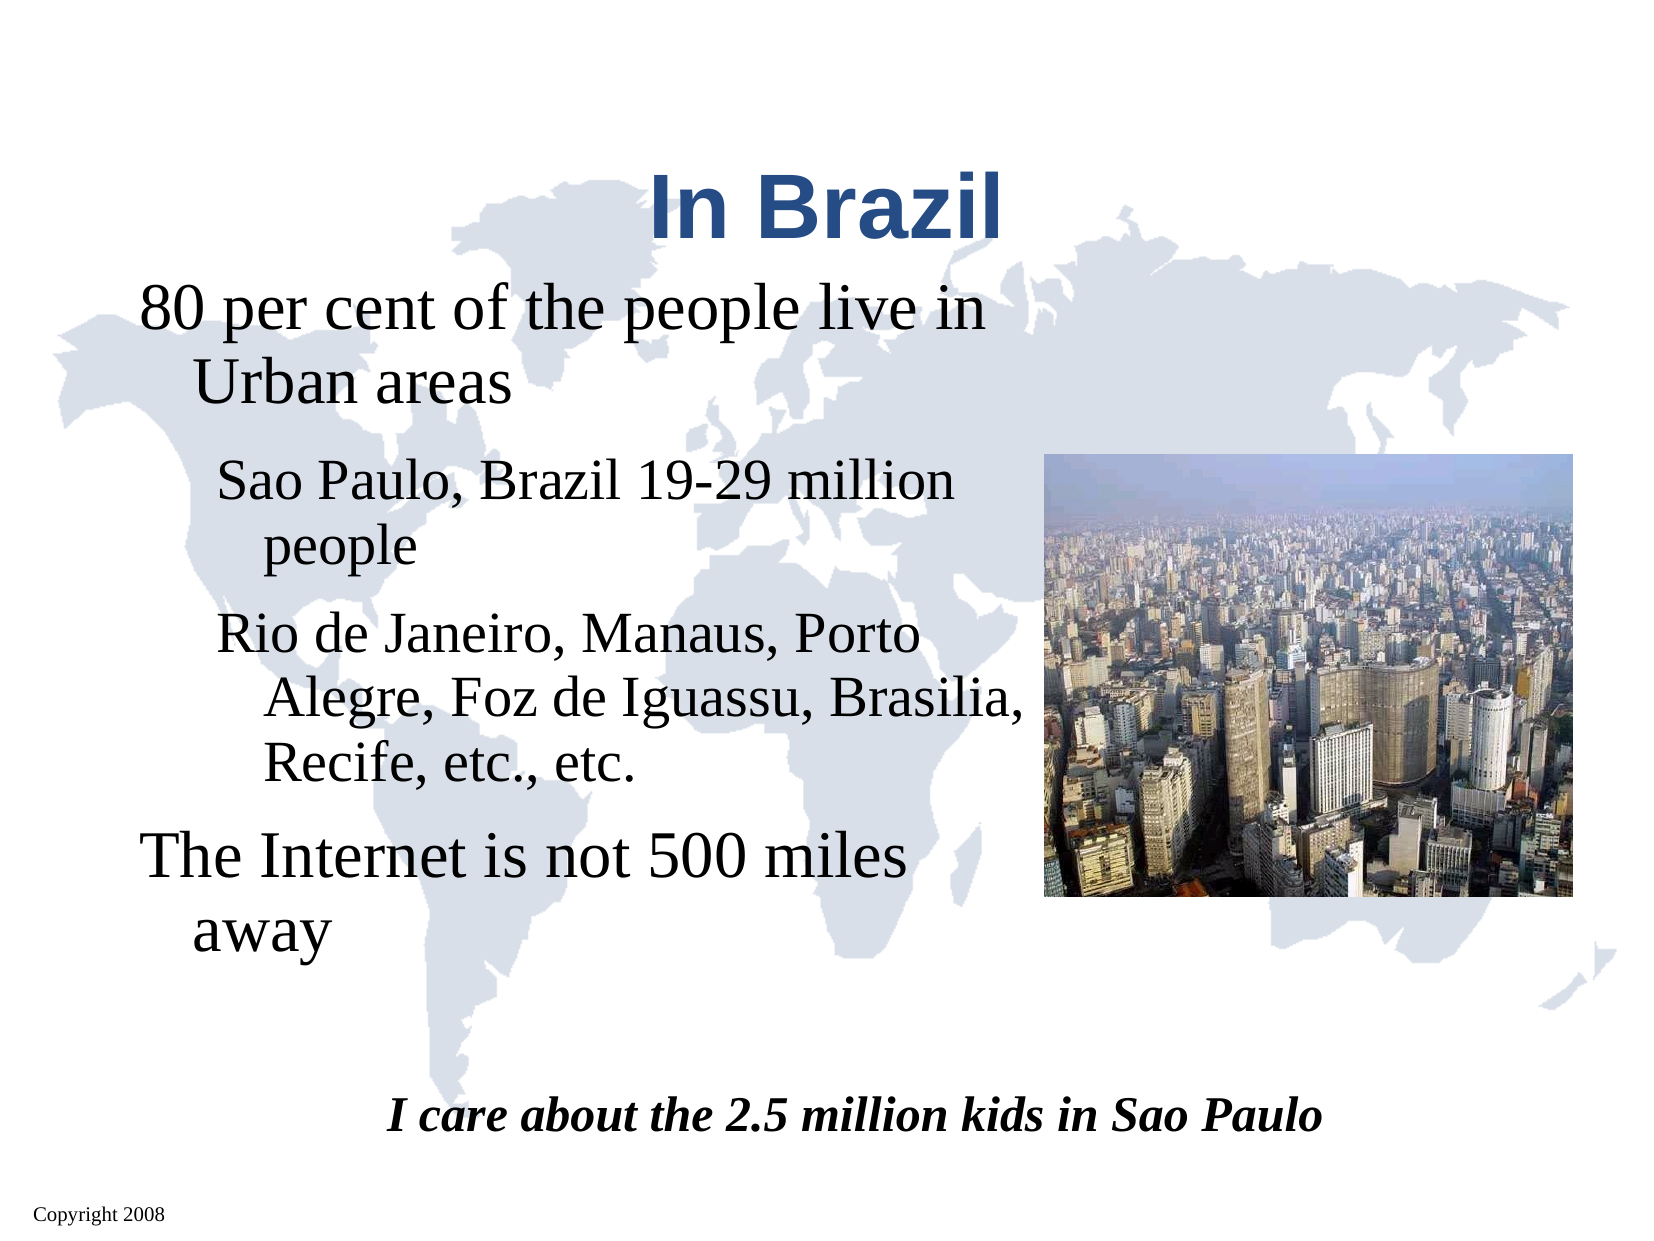

# In Brazil
80 per cent of the people live in Urban areas
Sao Paulo, Brazil 19-29 million people
Rio de Janeiro, Manaus, Porto Alegre, Foz de Iguassu, Brasilia, Recife, etc., etc.
The Internet is not 500 miles away
I care about the 2.5 million kids in Sao Paulo